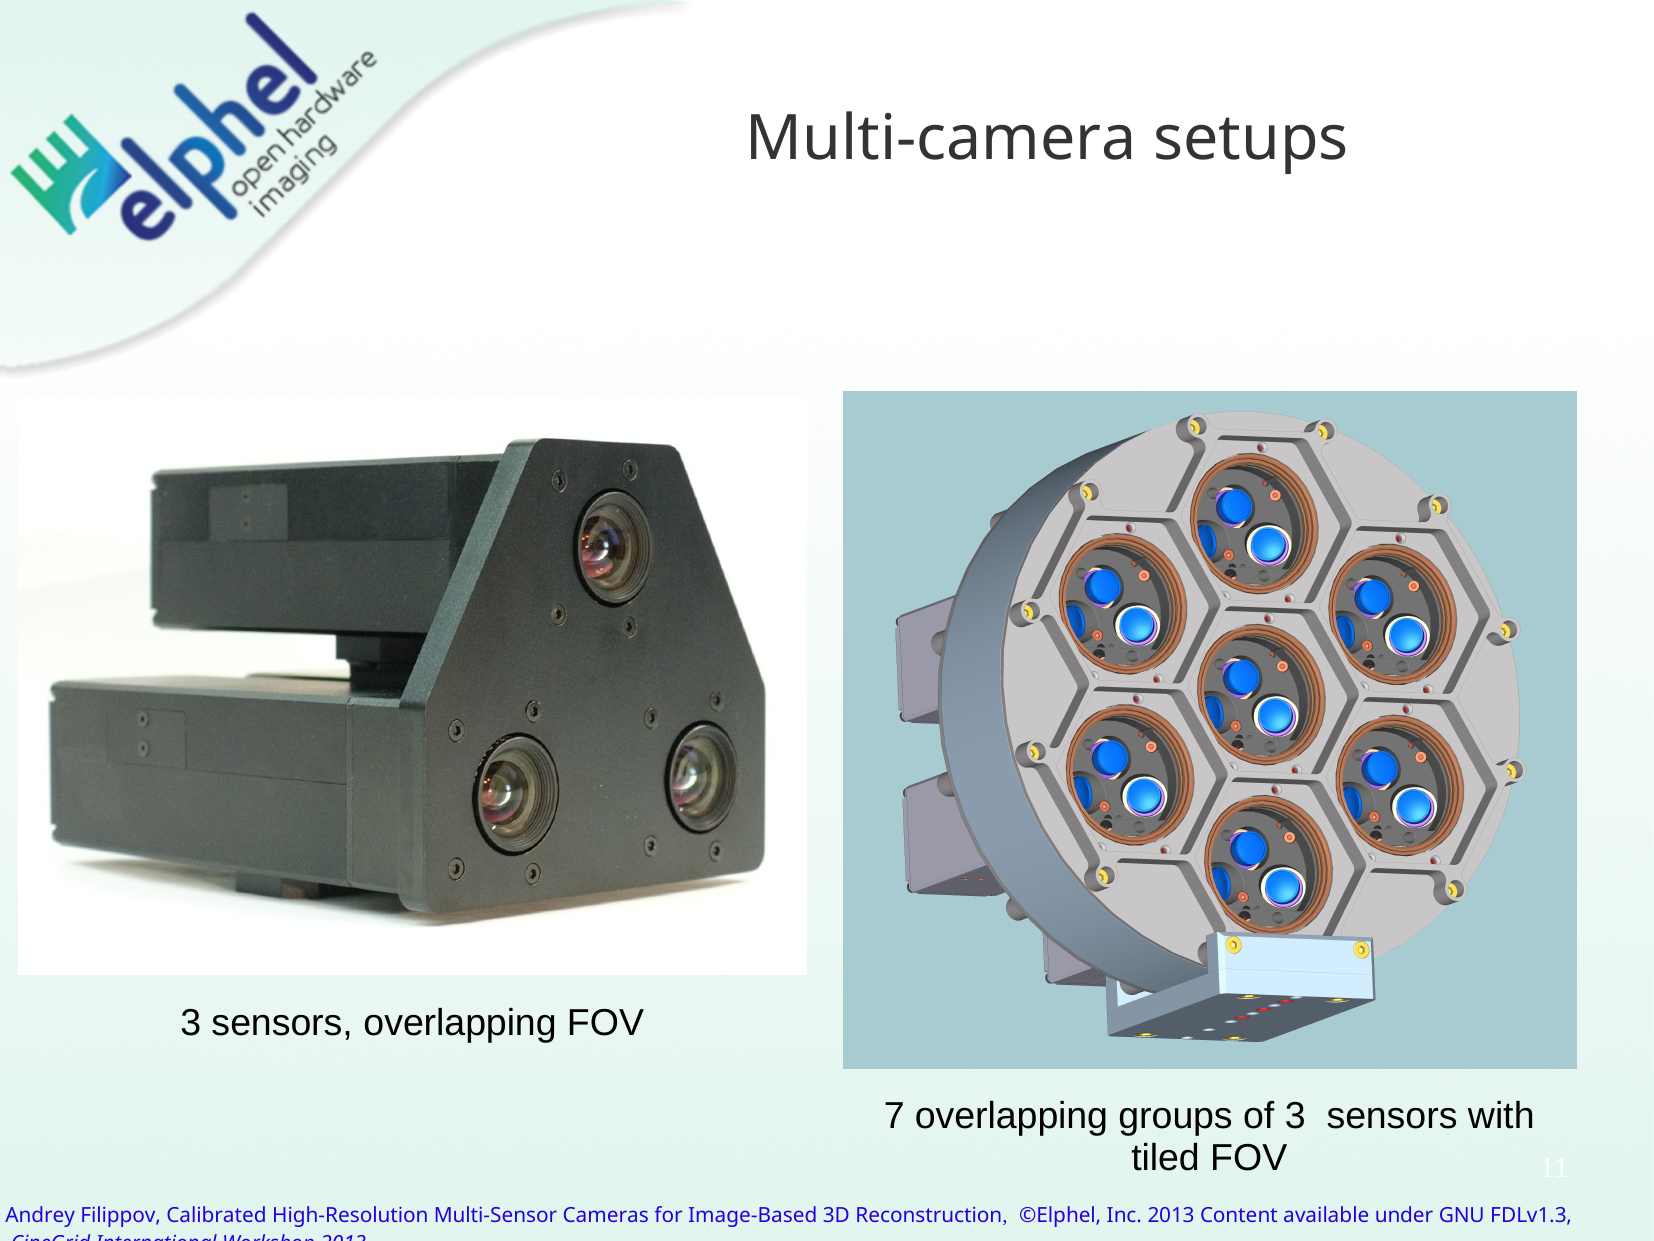

# Multi-camera setups
3 sensors, overlapping FOV
7 overlapping groups of 3 sensors with tiled FOV